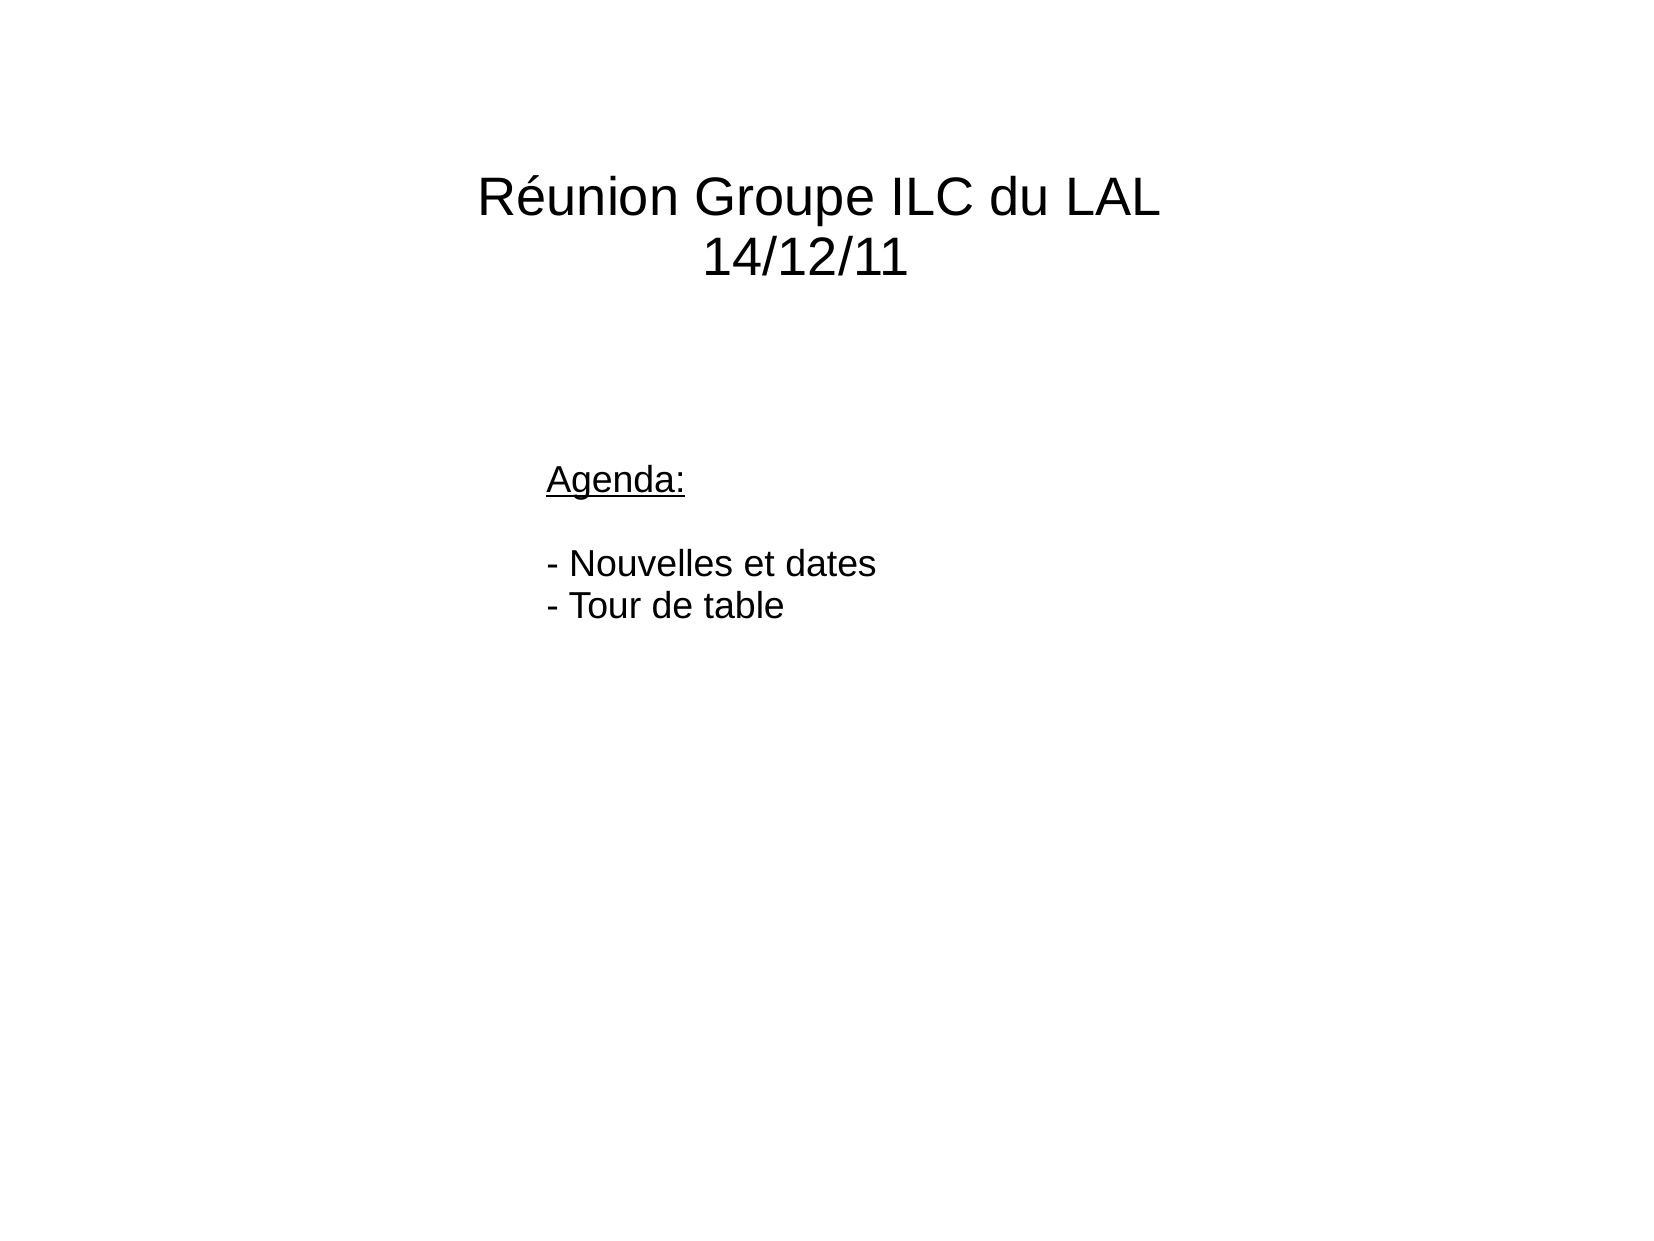

Réunion Groupe ILC du LAL
 14/12/11
Agenda:
- Nouvelles et dates
- Tour de table